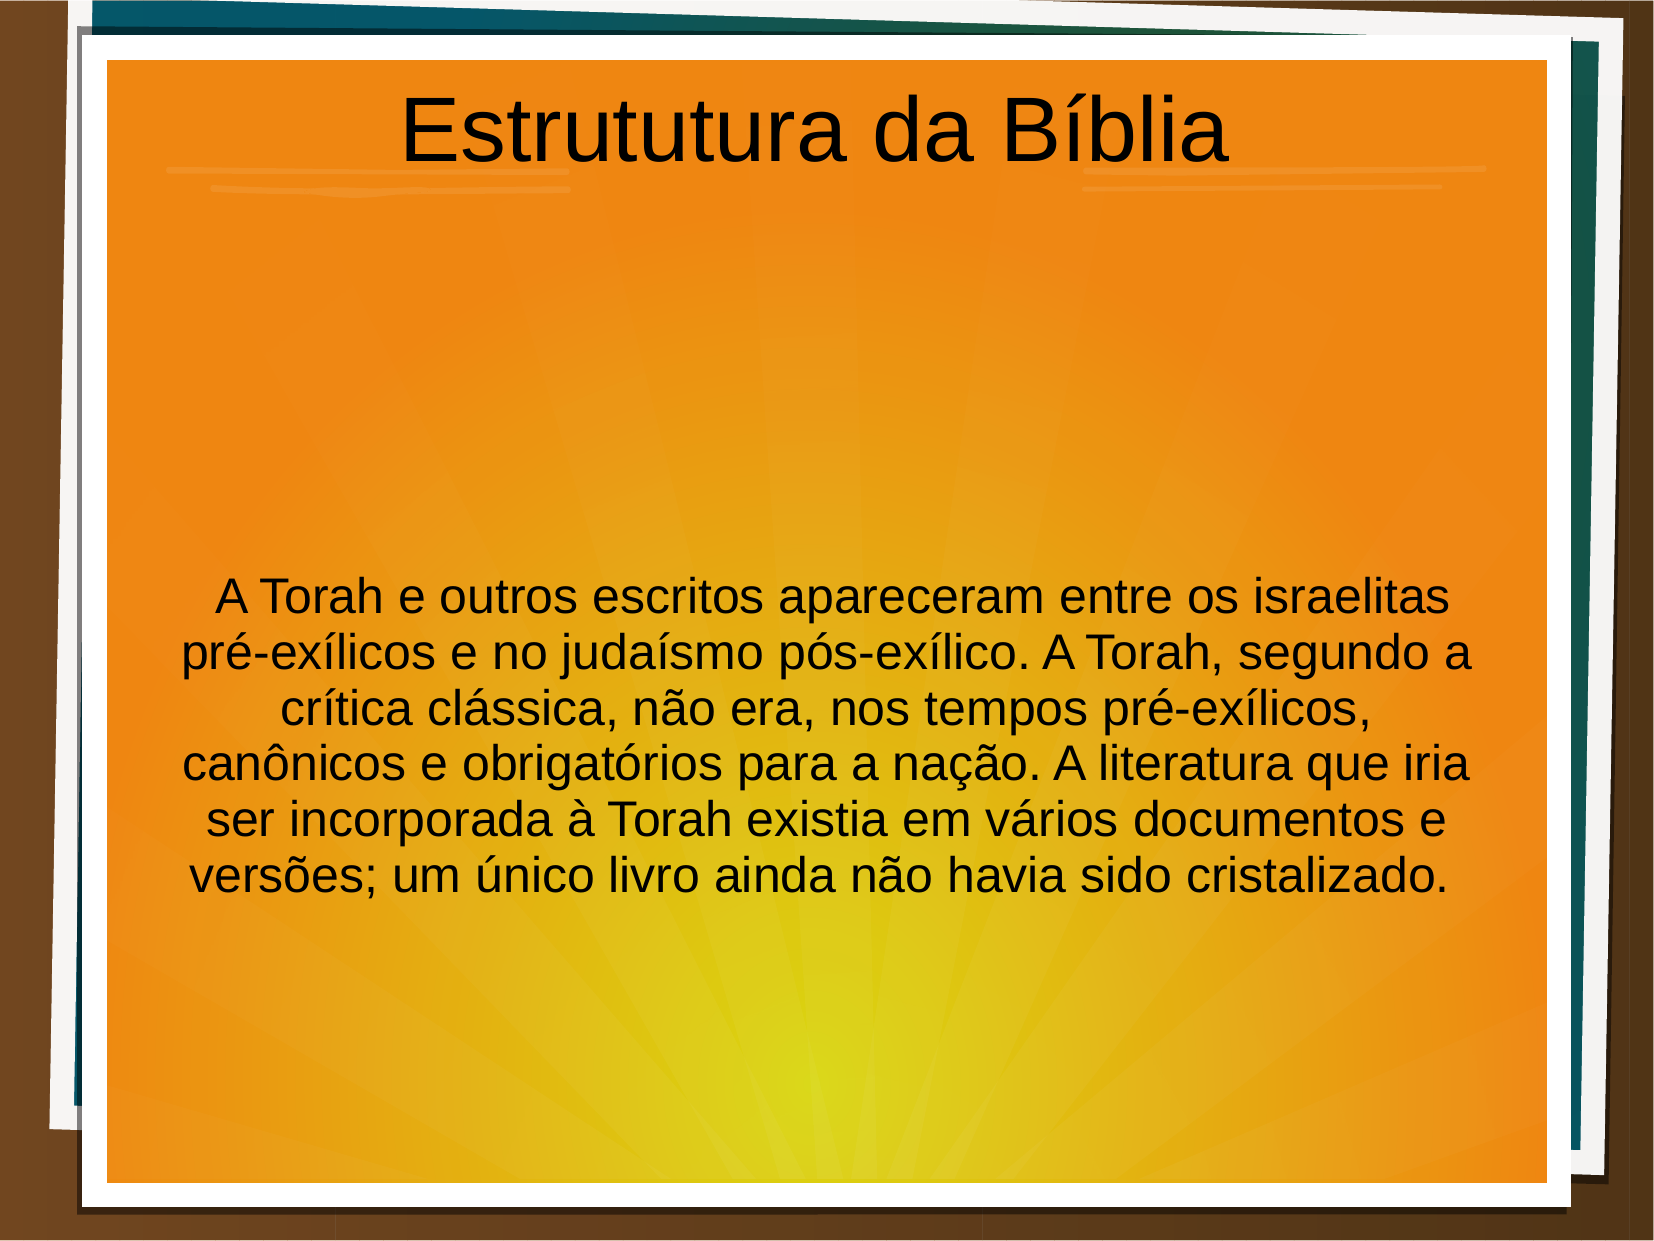

# Estrututura da Bíblia
 A Torah e outros escritos apareceram entre os israelitas pré-exílicos e no judaísmo pós-exílico. A Torah, segundo a crítica clássica, não era, nos tempos pré-exílicos, canônicos e obrigatórios para a nação. A literatura que iria ser incorporada à Torah existia em vários documentos e versões; um único livro ainda não havia sido cristalizado.